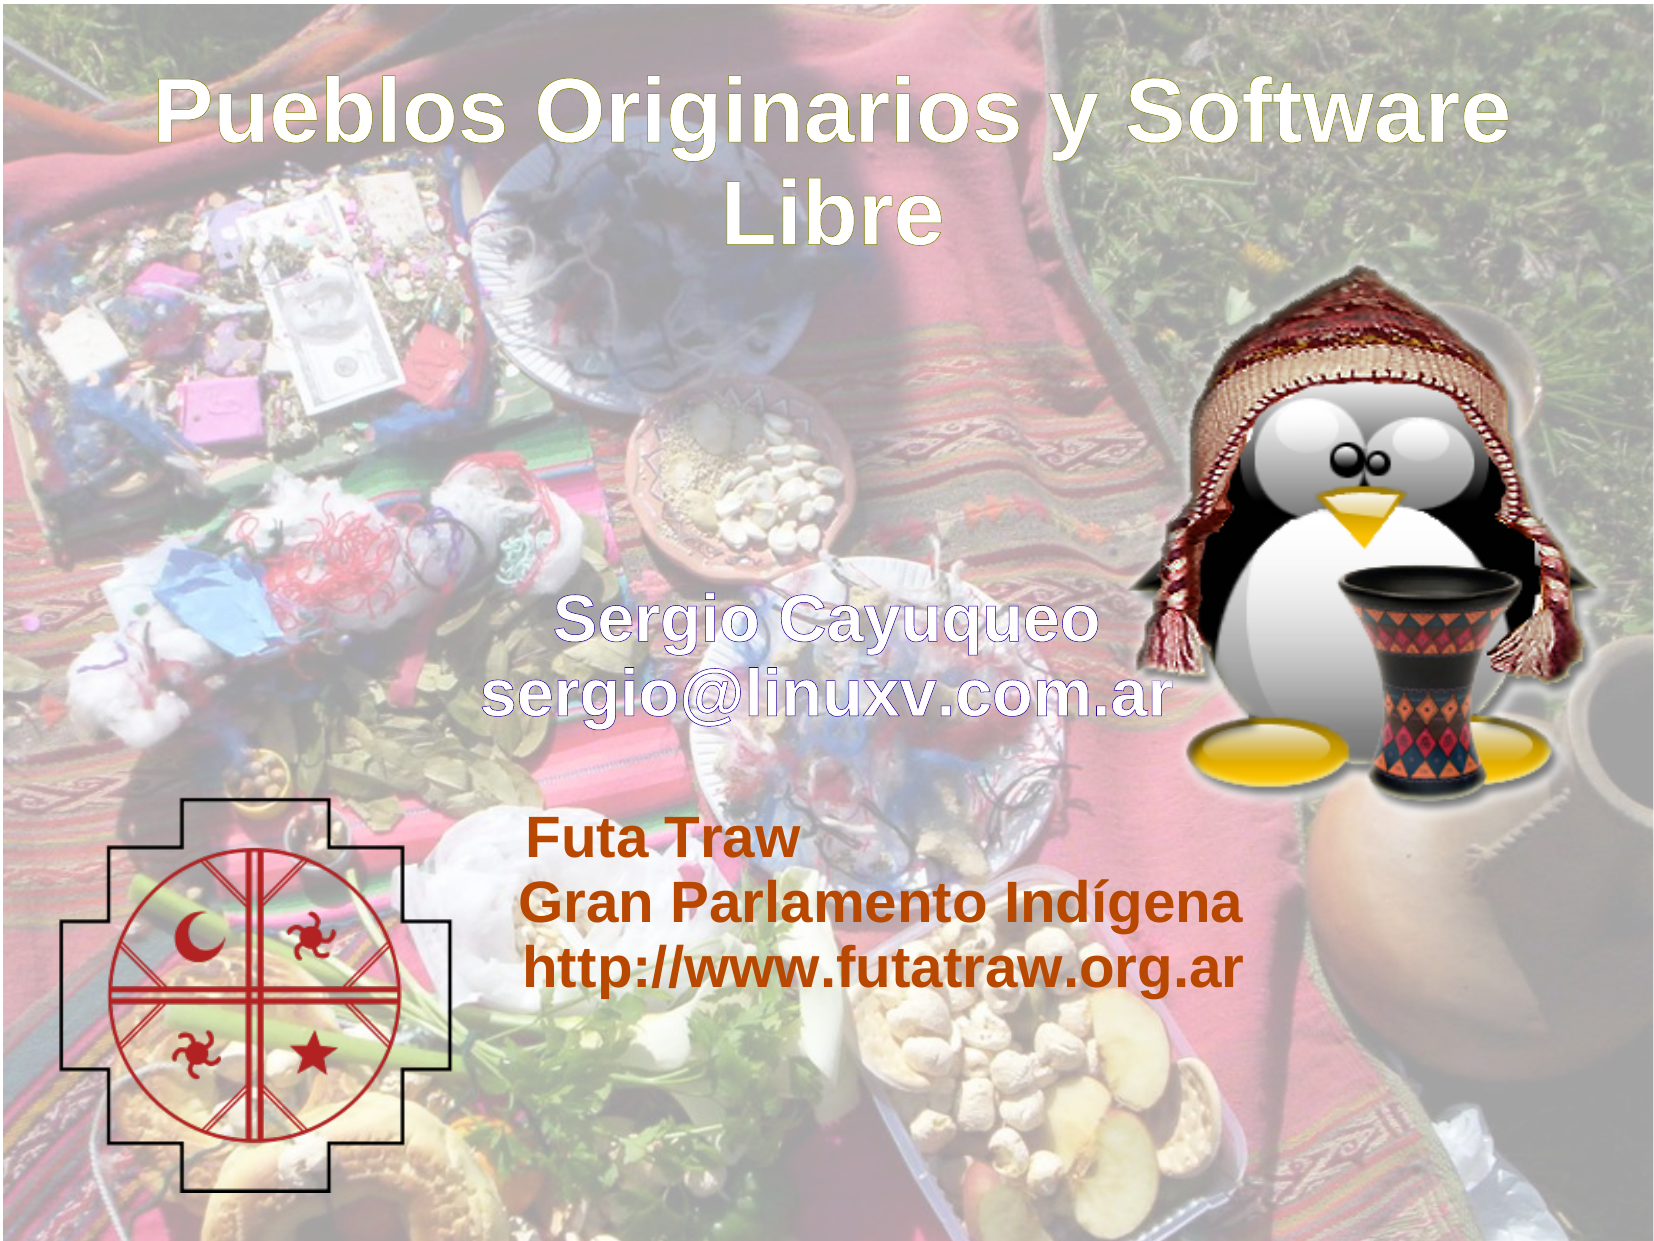

# Pueblos Originarios y Software Libre
Sergio Cayuqueo
sergio@linuxv.com.ar
						Futa Traw
					Gran Parlamento Indígena
 http://www.futatraw.org.ar